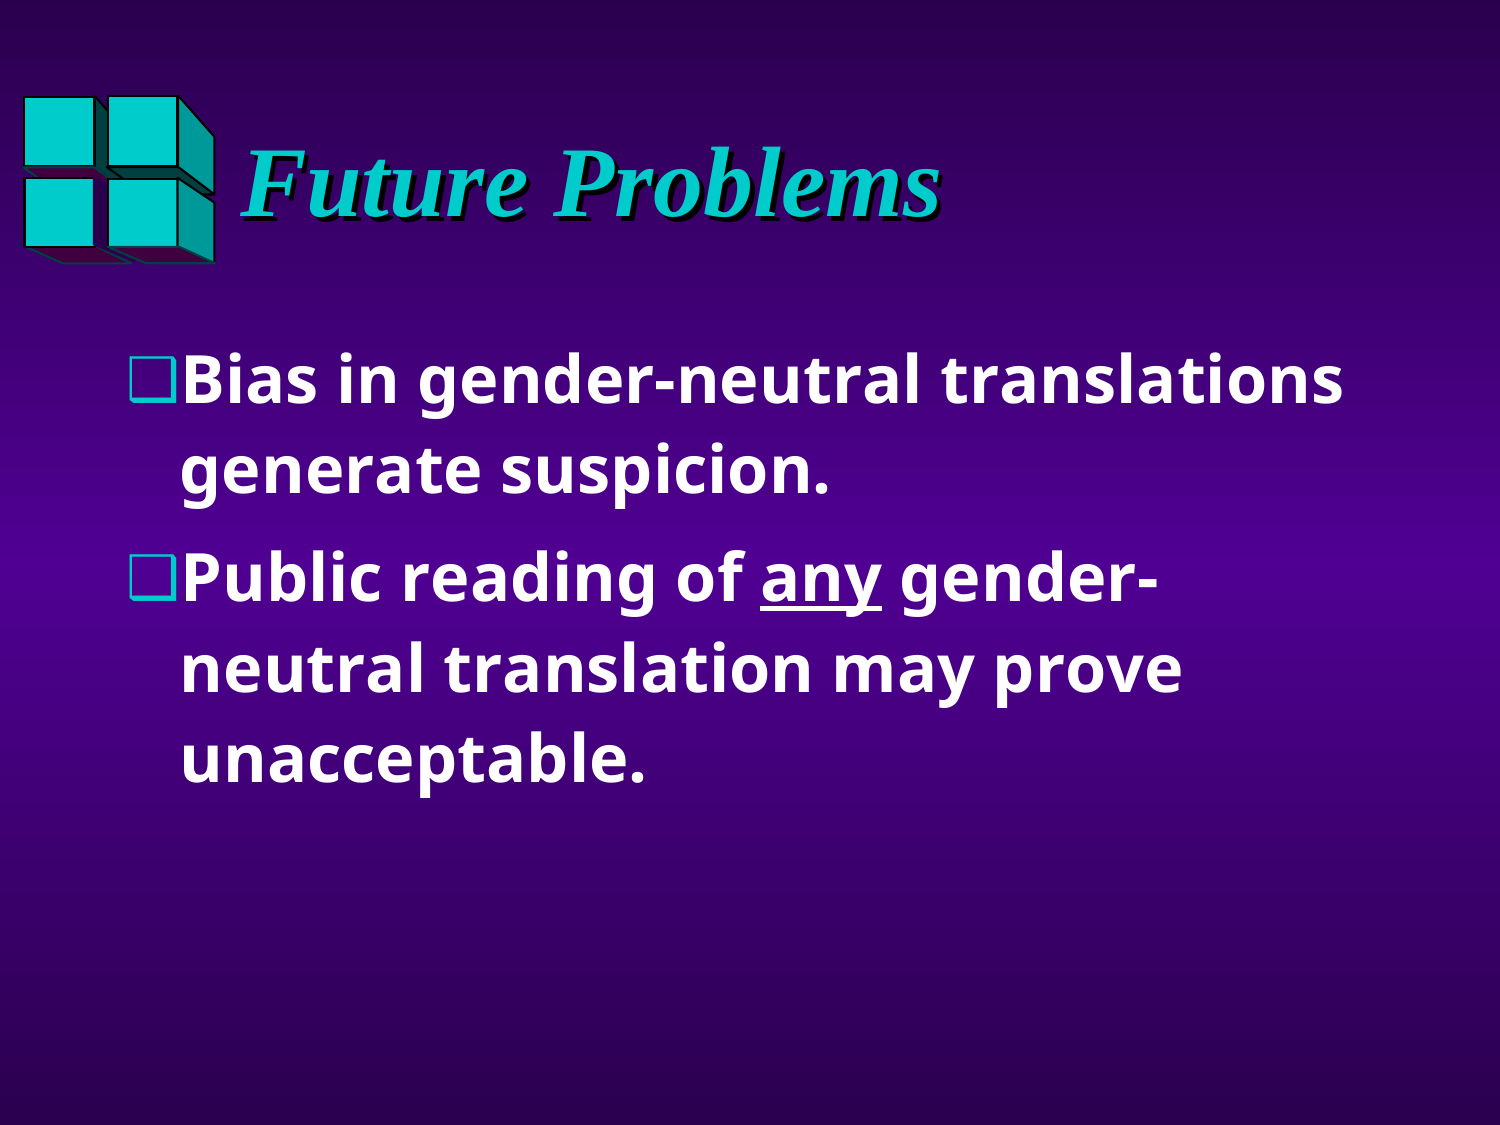

# Future Problems
Bias in gender-neutral translations generate suspicion.
Public reading of any gender-neutral translation may prove unacceptable.